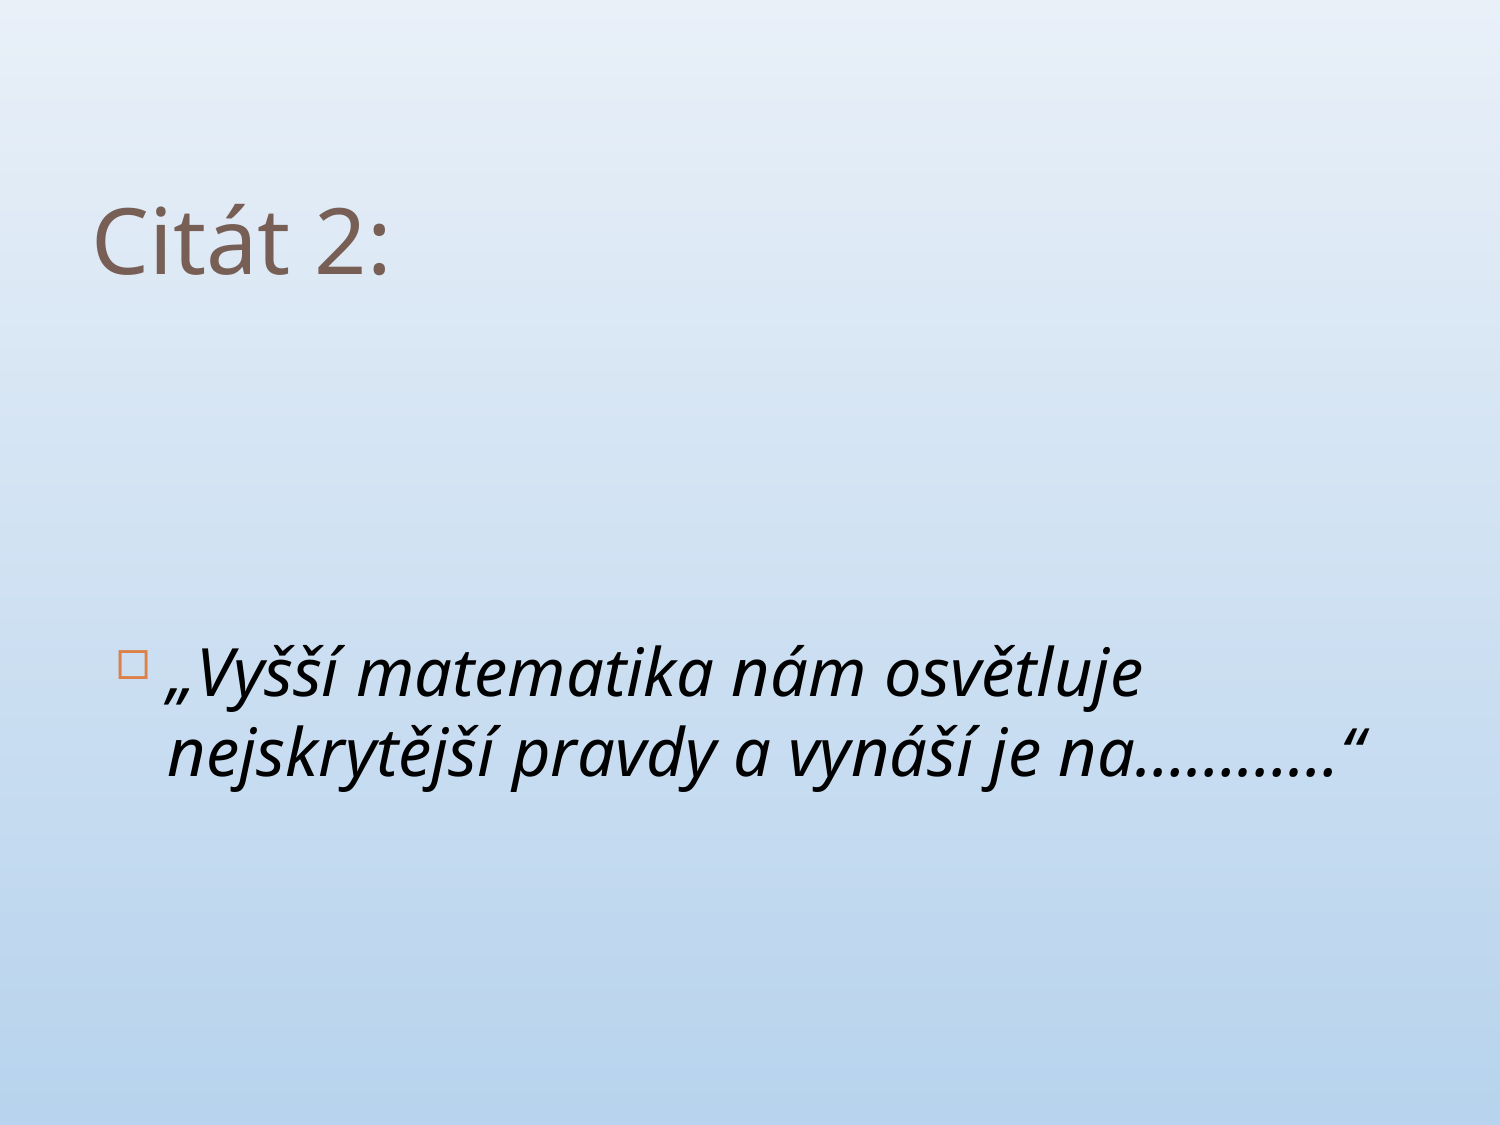

# Citát 2:
„Vyšší matematika nám osvětluje nejskrytější pravdy a vynáší je na…………“